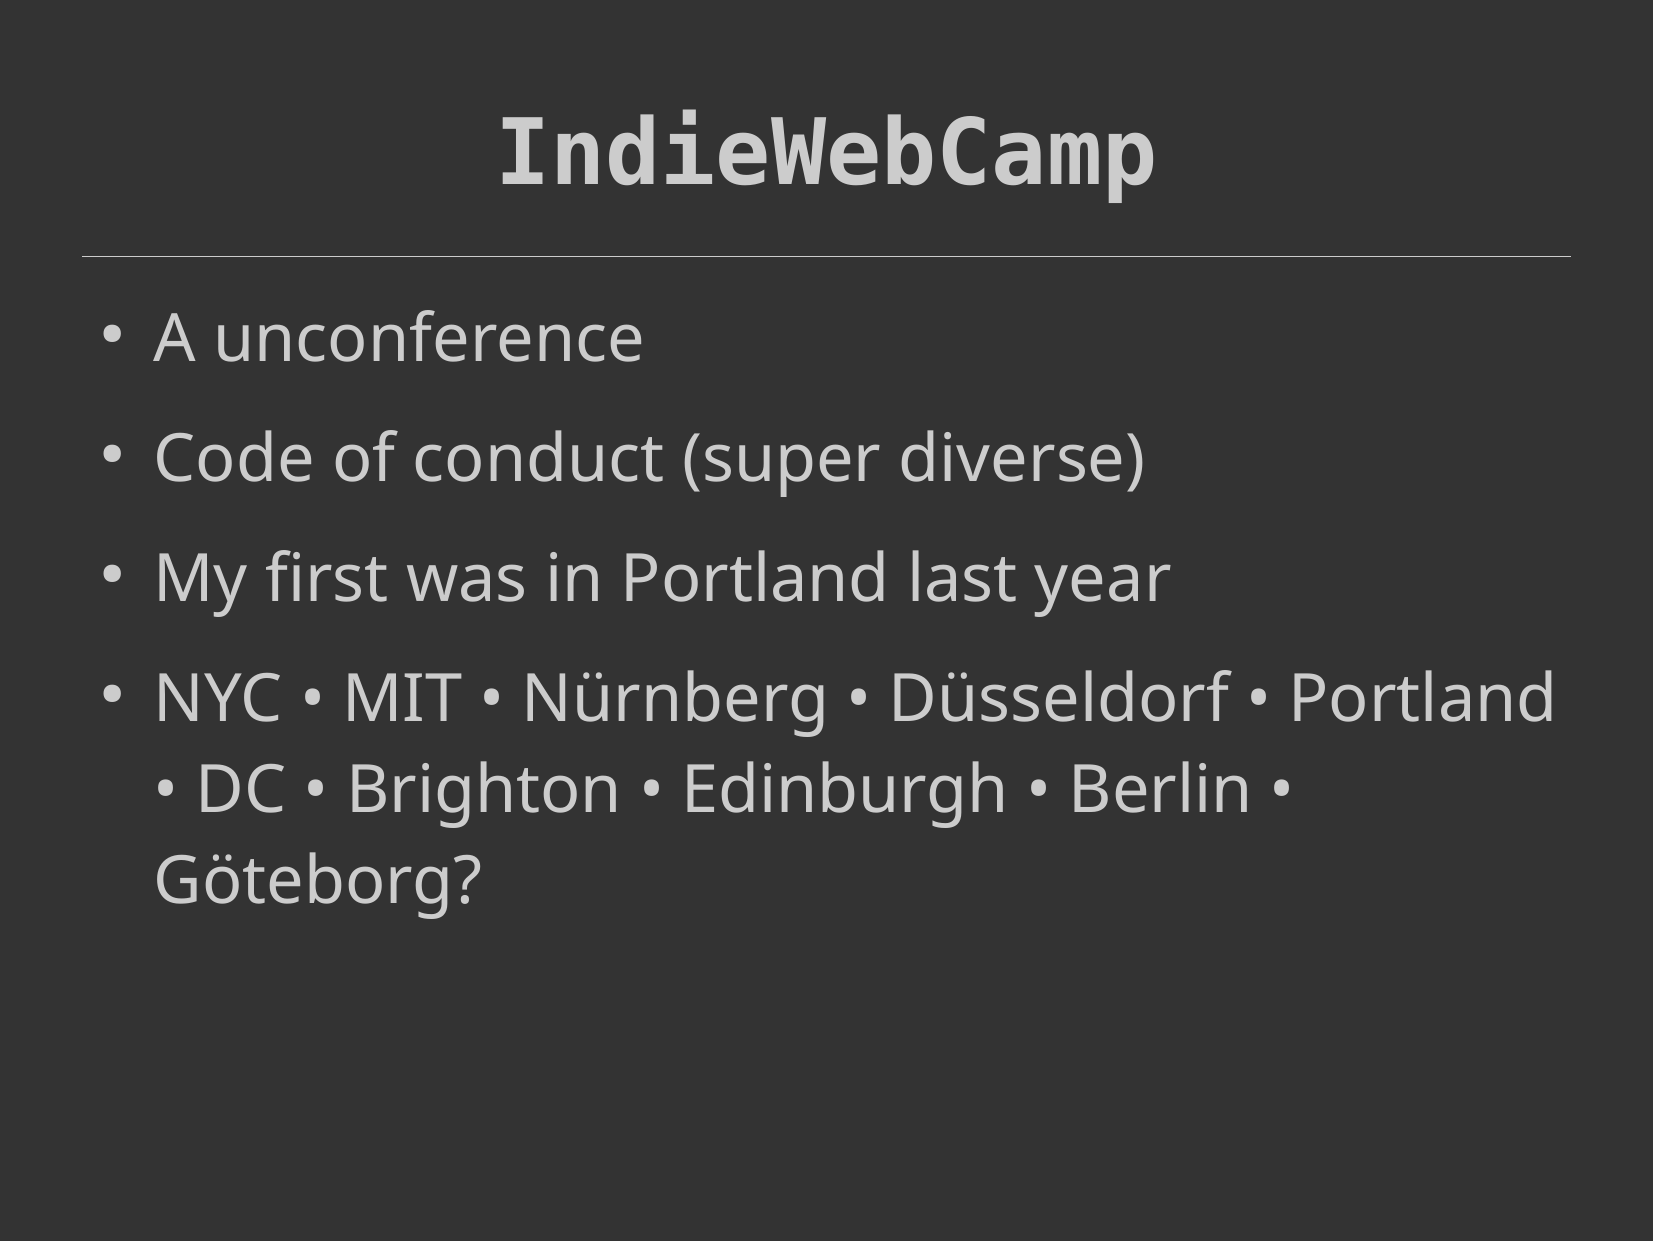

# IndieWebCamp
A unconference
Code of conduct (super diverse)
My first was in Portland last year
NYC • MIT • Nürnberg • Düsseldorf • Portland • DC • Brighton • Edinburgh • Berlin • Göteborg?